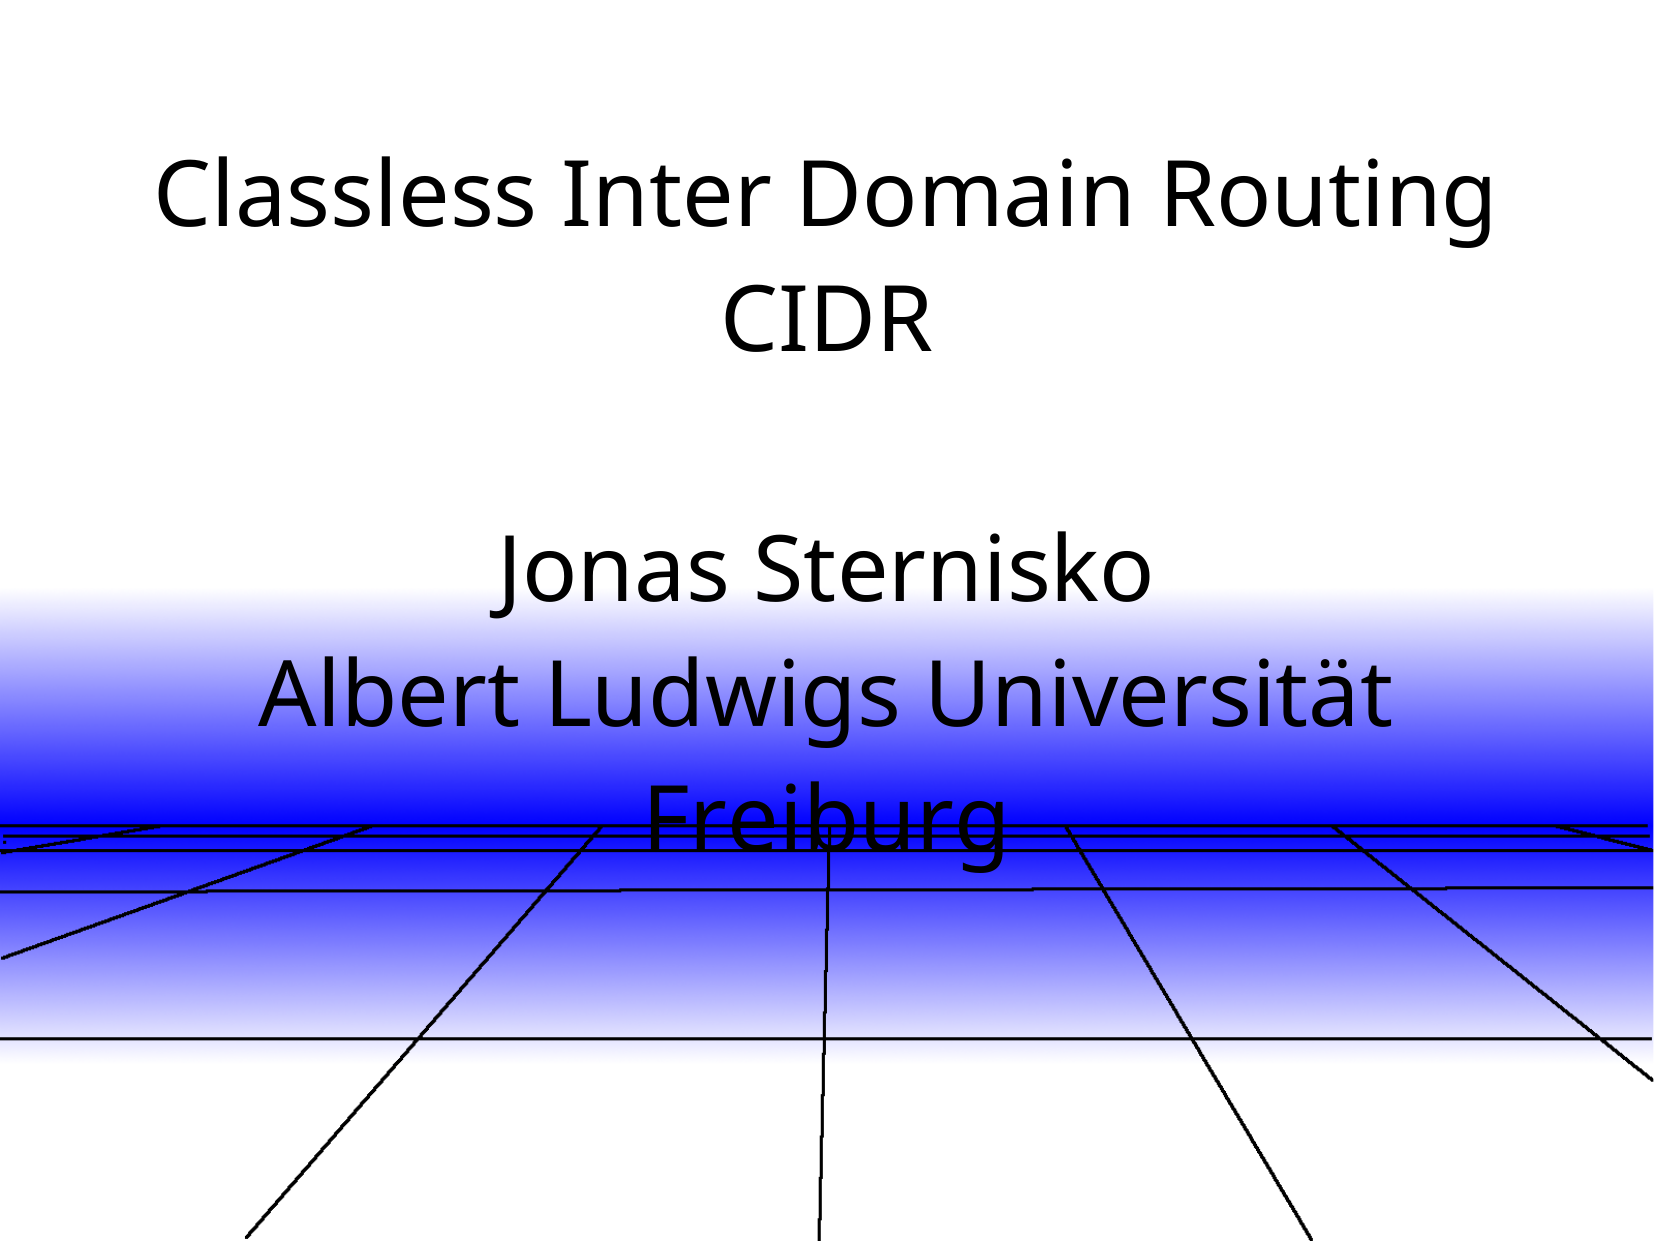

# Classless Inter Domain Routing CIDR Jonas Sternisko Albert Ludwigs Universität Freiburg